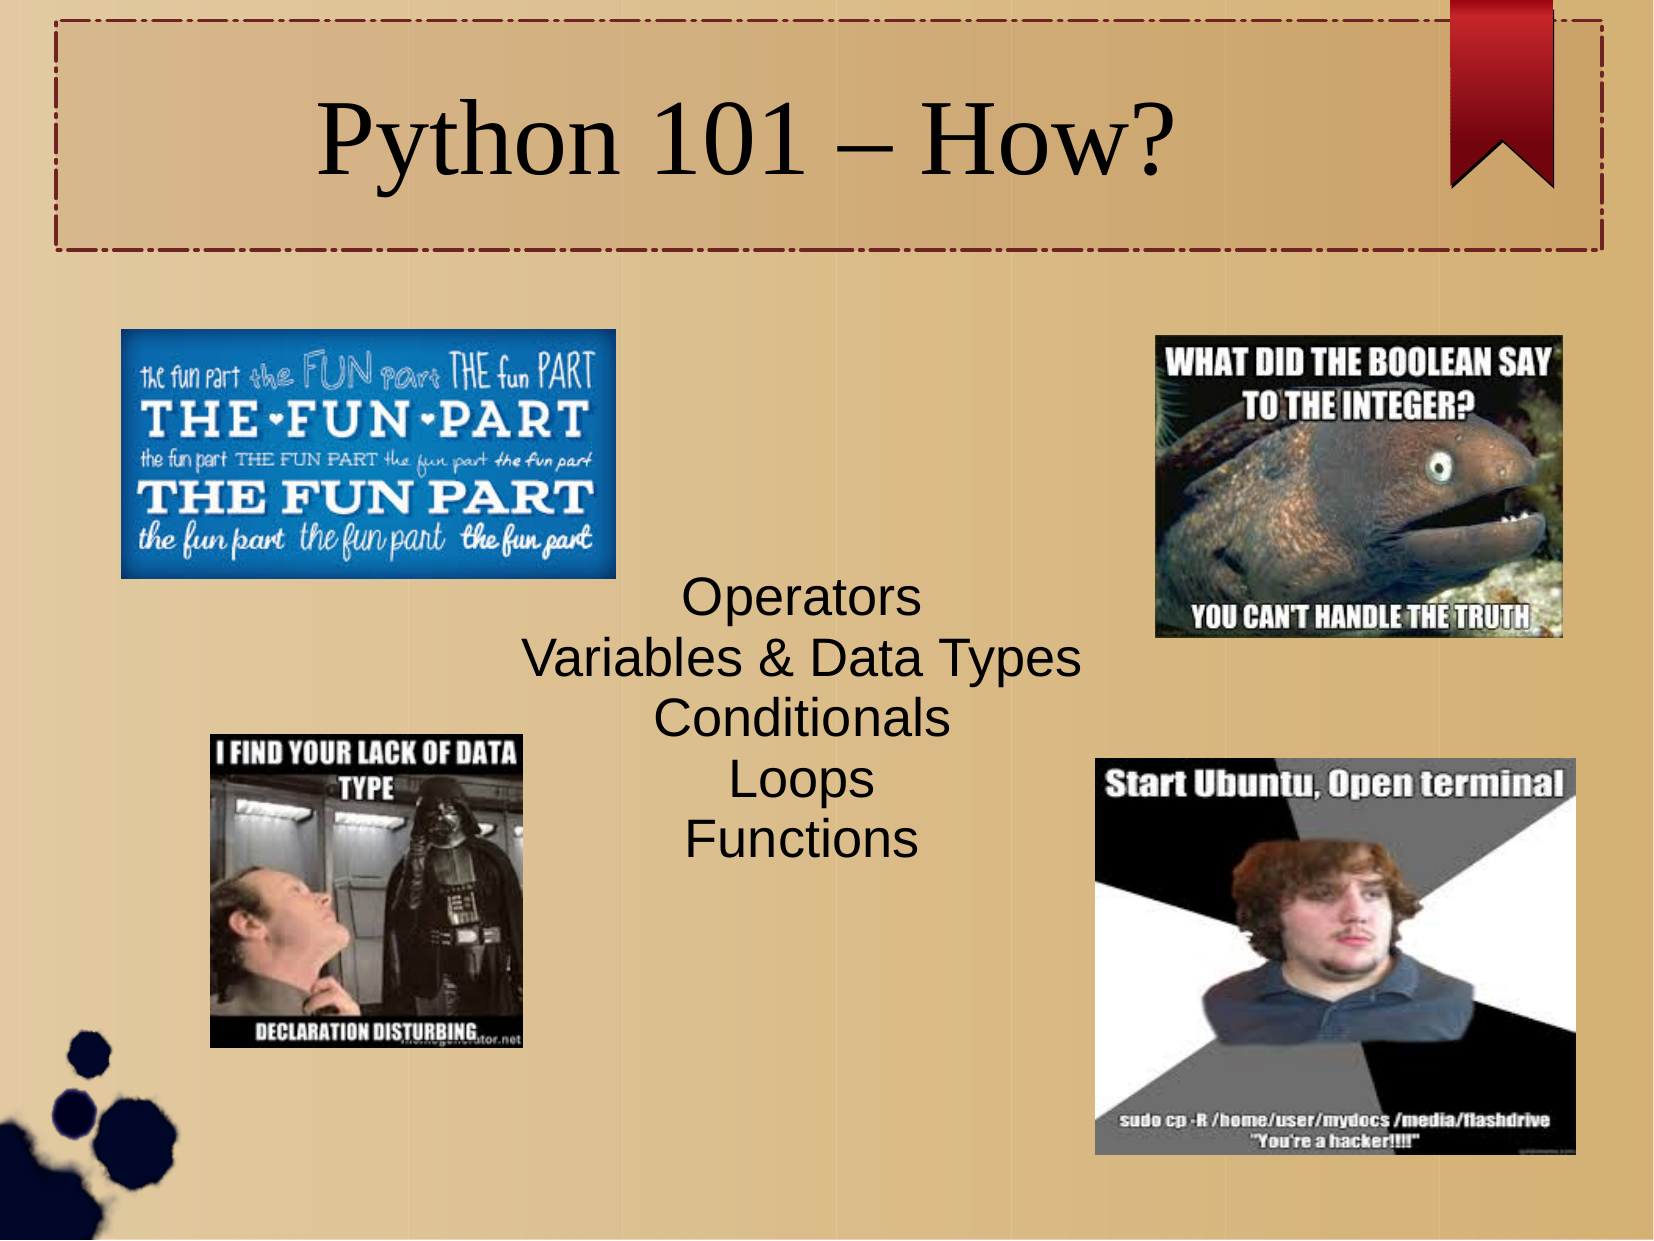

# Python 101 – How?
Operators
Variables & Data Types
Conditionals
Loops
Functions